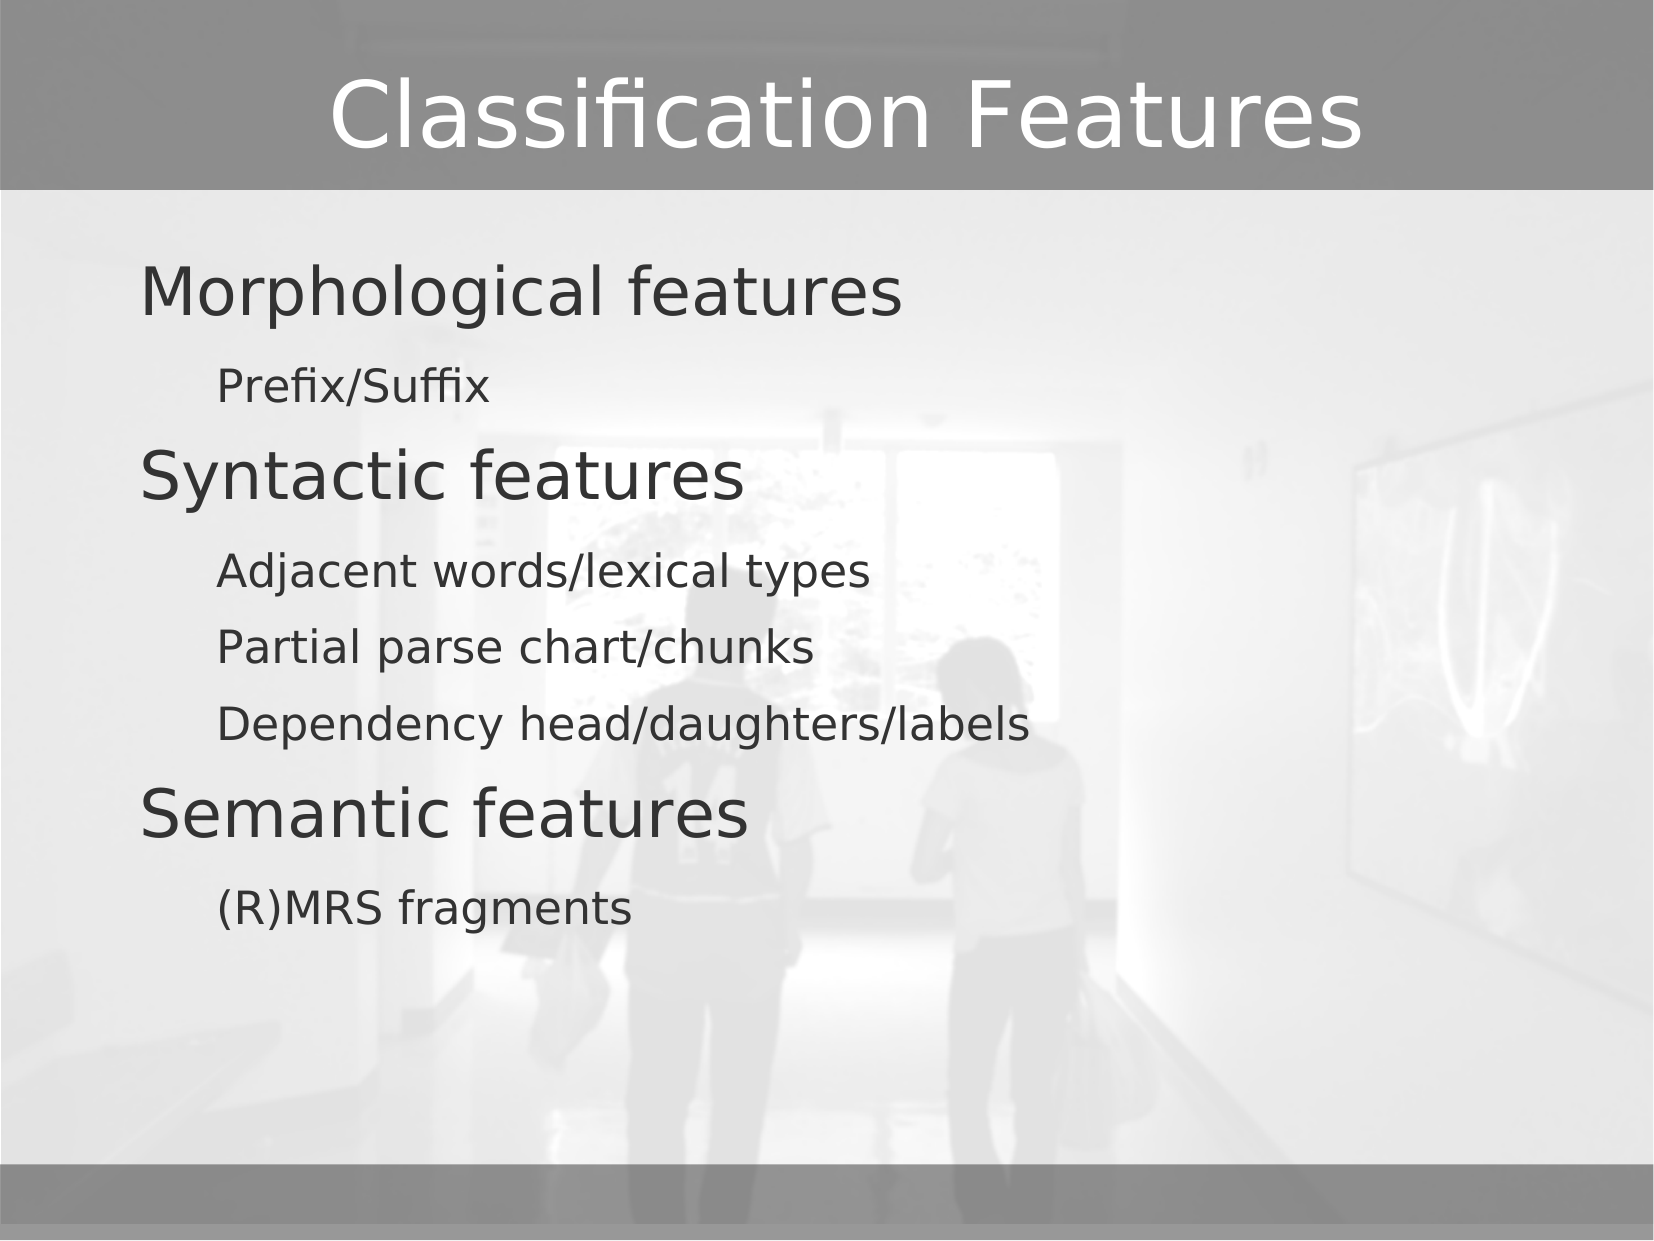

# Classification Features
Morphological features
Prefix/Suffix
Syntactic features
Adjacent words/lexical types
Partial parse chart/chunks
Dependency head/daughters/labels
Semantic features
(R)MRS fragments